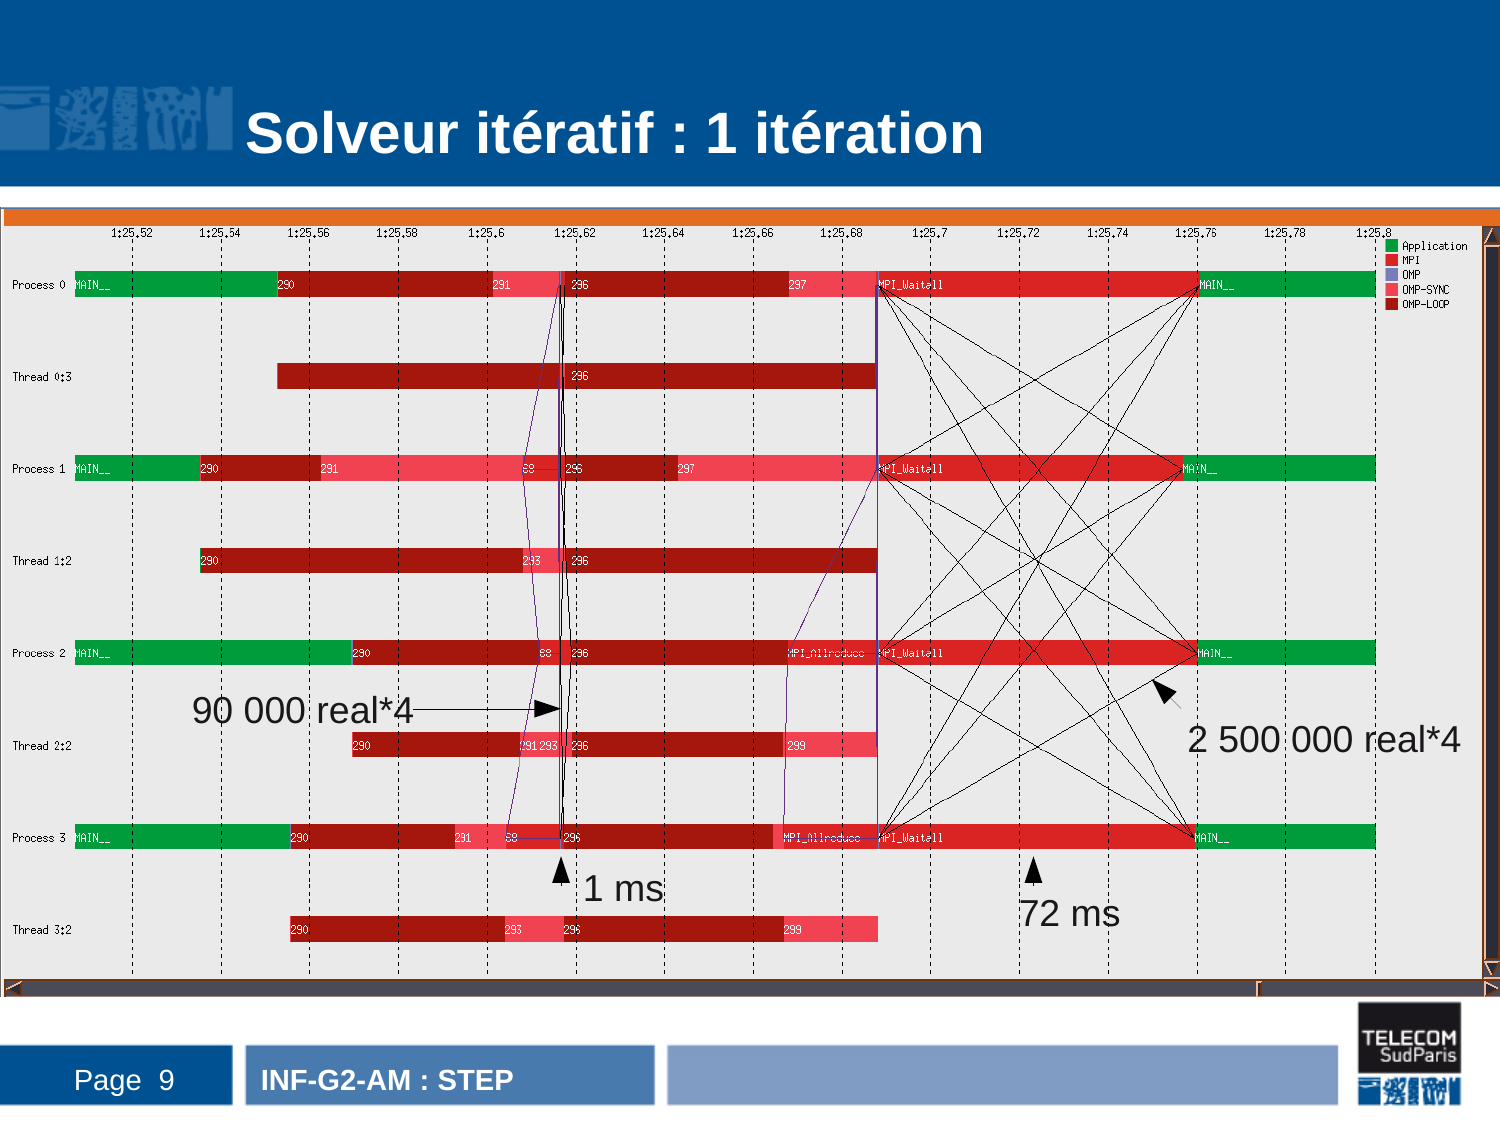

# Solveur itératif : 1 itération
90 000 real*4
2 500 000 real*4
1 ms
72 ms
9